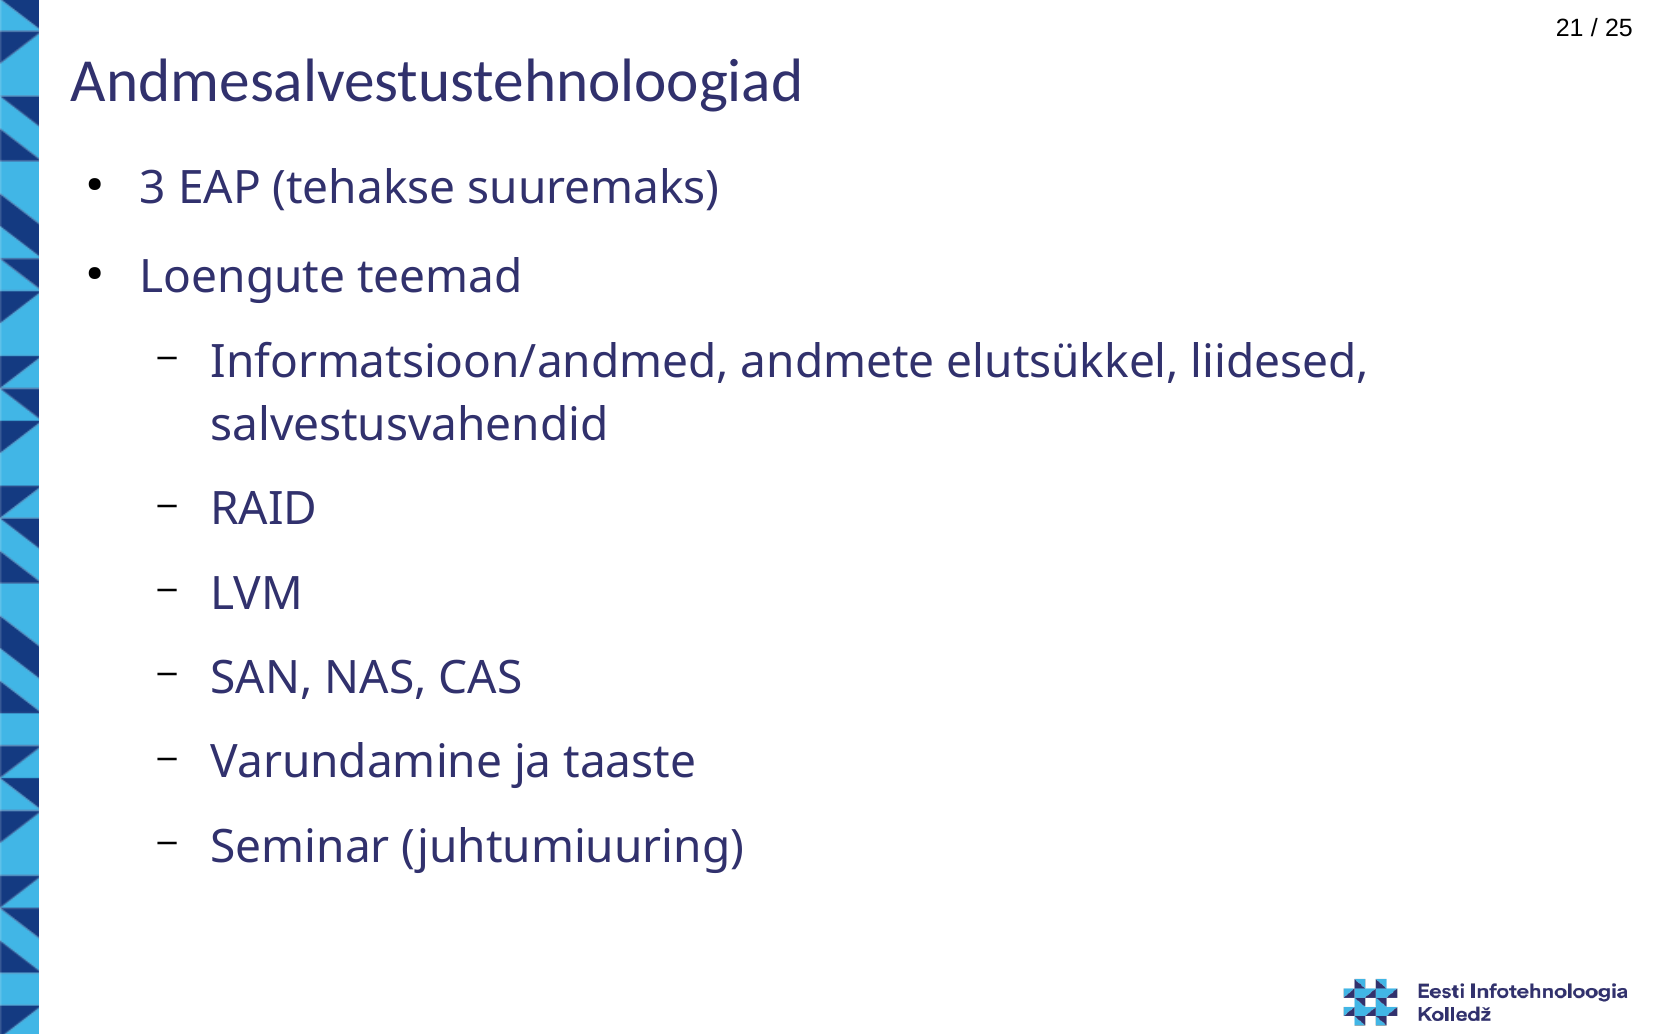

# Andmesalvestustehnoloogiad
3 EAP (tehakse suuremaks)
Loengute teemad
Informatsioon/andmed, andmete elutsükkel, liidesed, salvestusvahendid
RAID
LVM
SAN, NAS, CAS
Varundamine ja taaste
Seminar (juhtumiuuring)